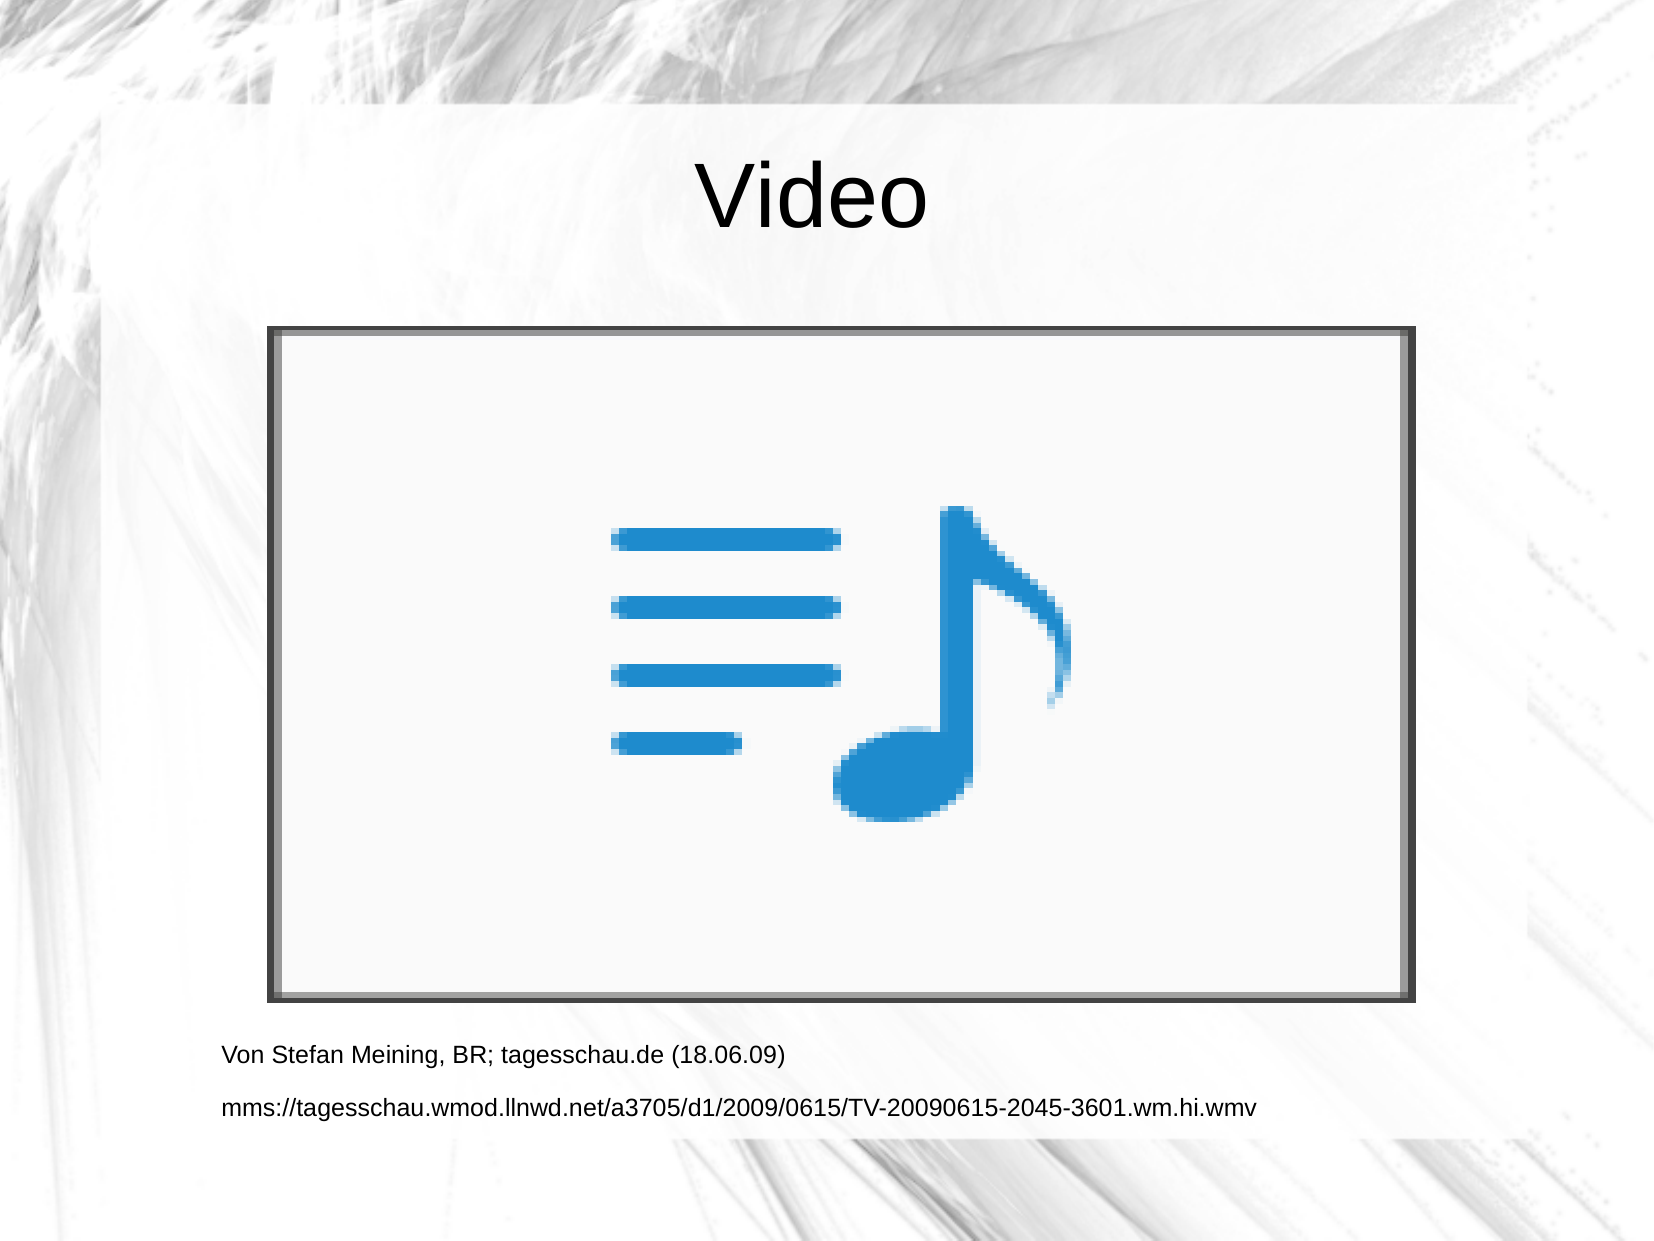

# Video
Von Stefan Meining, BR; tagesschau.de (18.06.09)
mms://tagesschau.wmod.llnwd.net/a3705/d1/2009/0615/TV-20090615-2045-3601.wm.hi.wmv